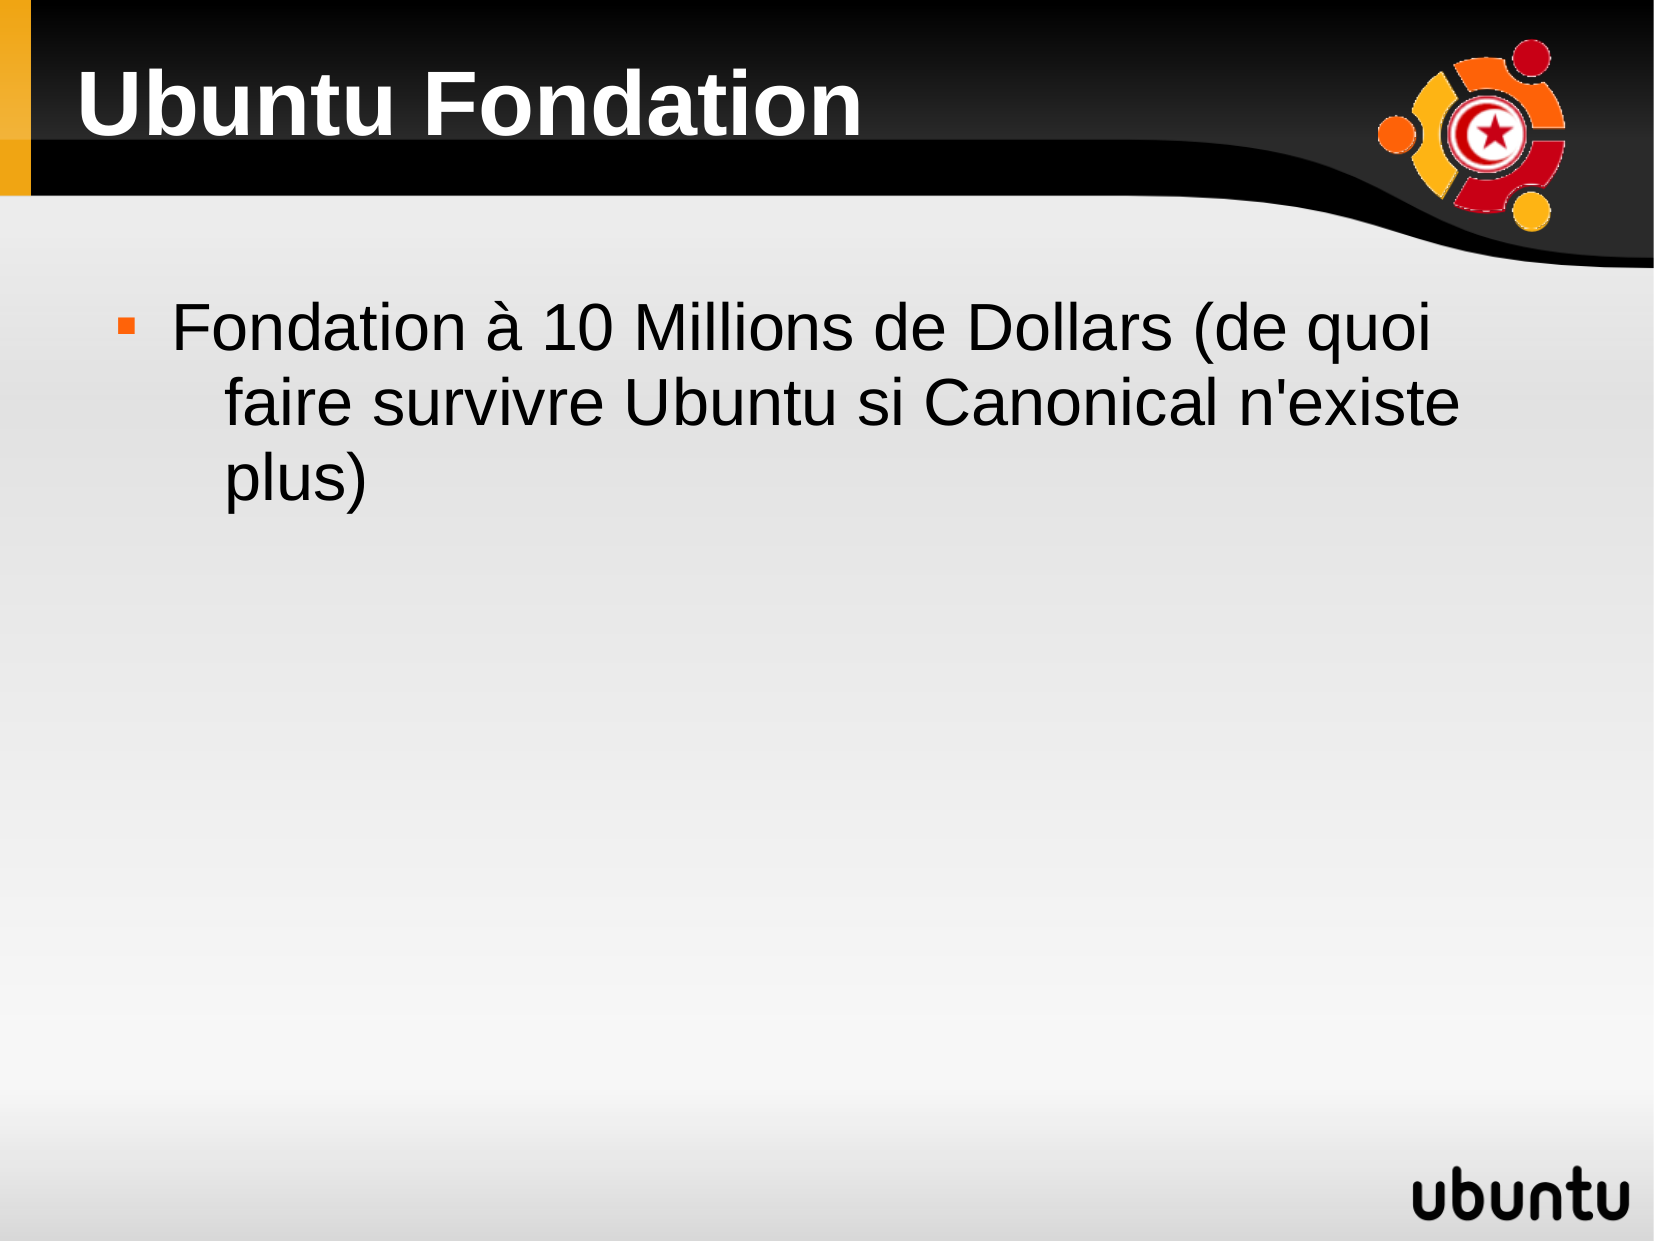

# Ubuntu Fondation
Fondation à 10 Millions de Dollars (de quoi faire survivre Ubuntu si Canonical n'existe plus)